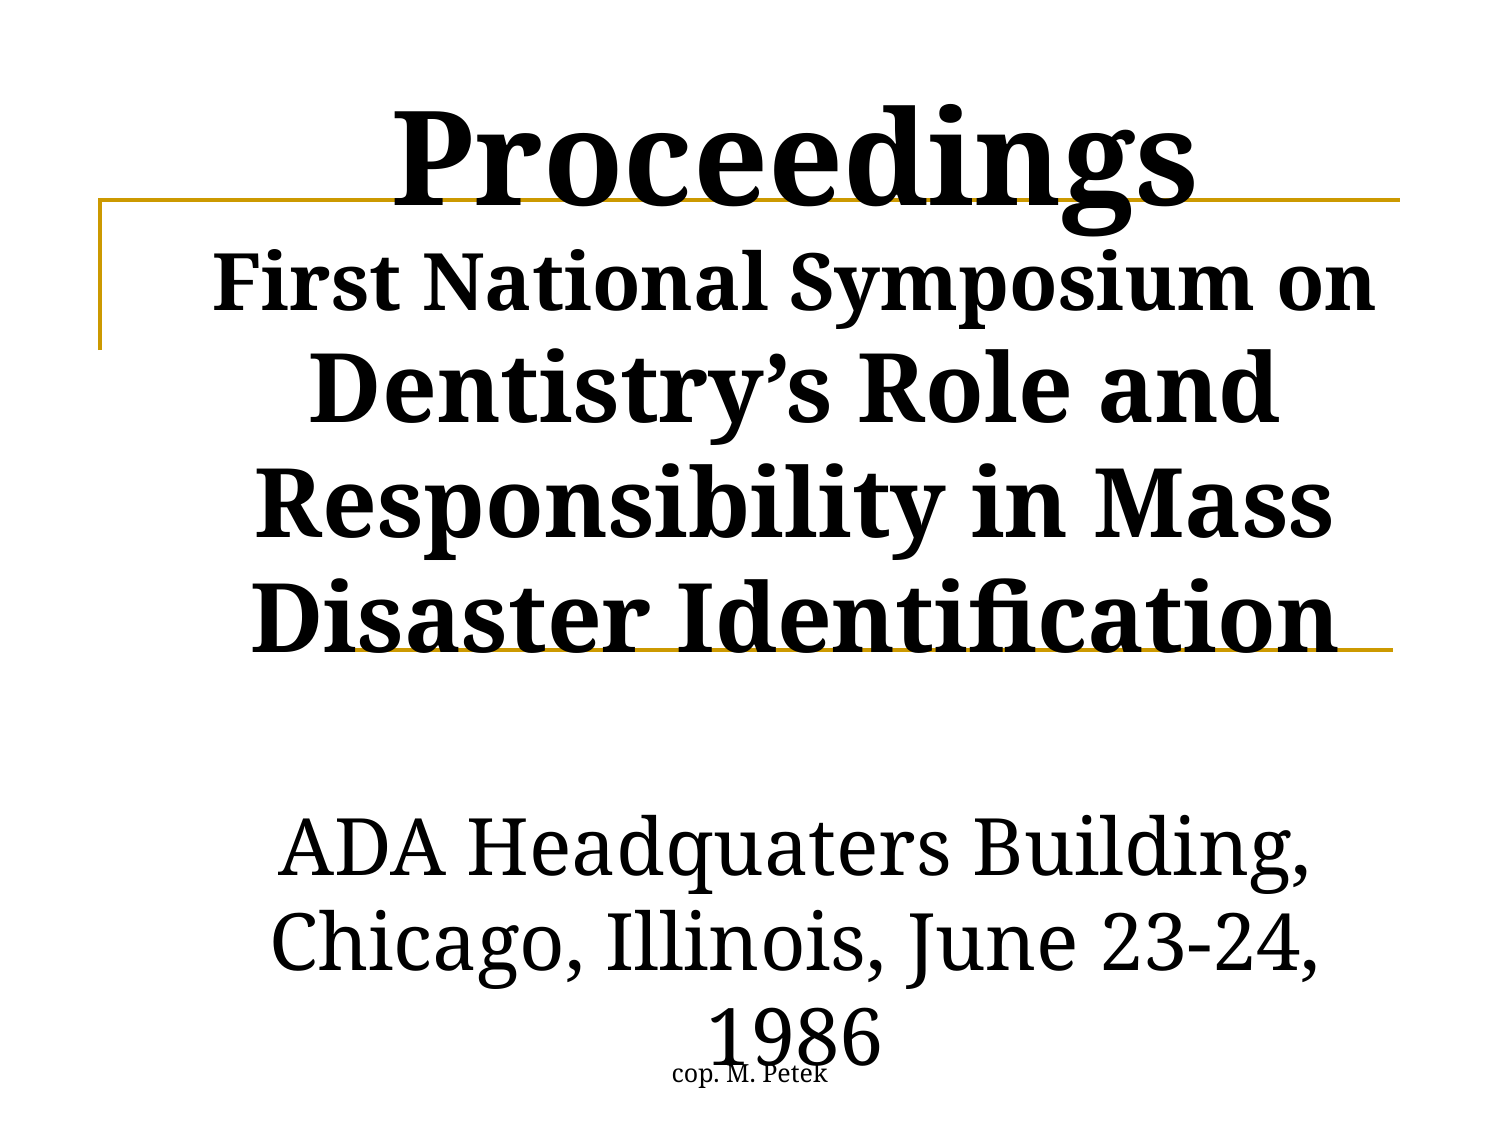

# Proceedings First National Symposium on Dentistry’s Role and Responsibility in Mass Disaster Identification ADA Headquaters Building, Chicago, Illinois, June 23-24, 1986
cop. M. Petek